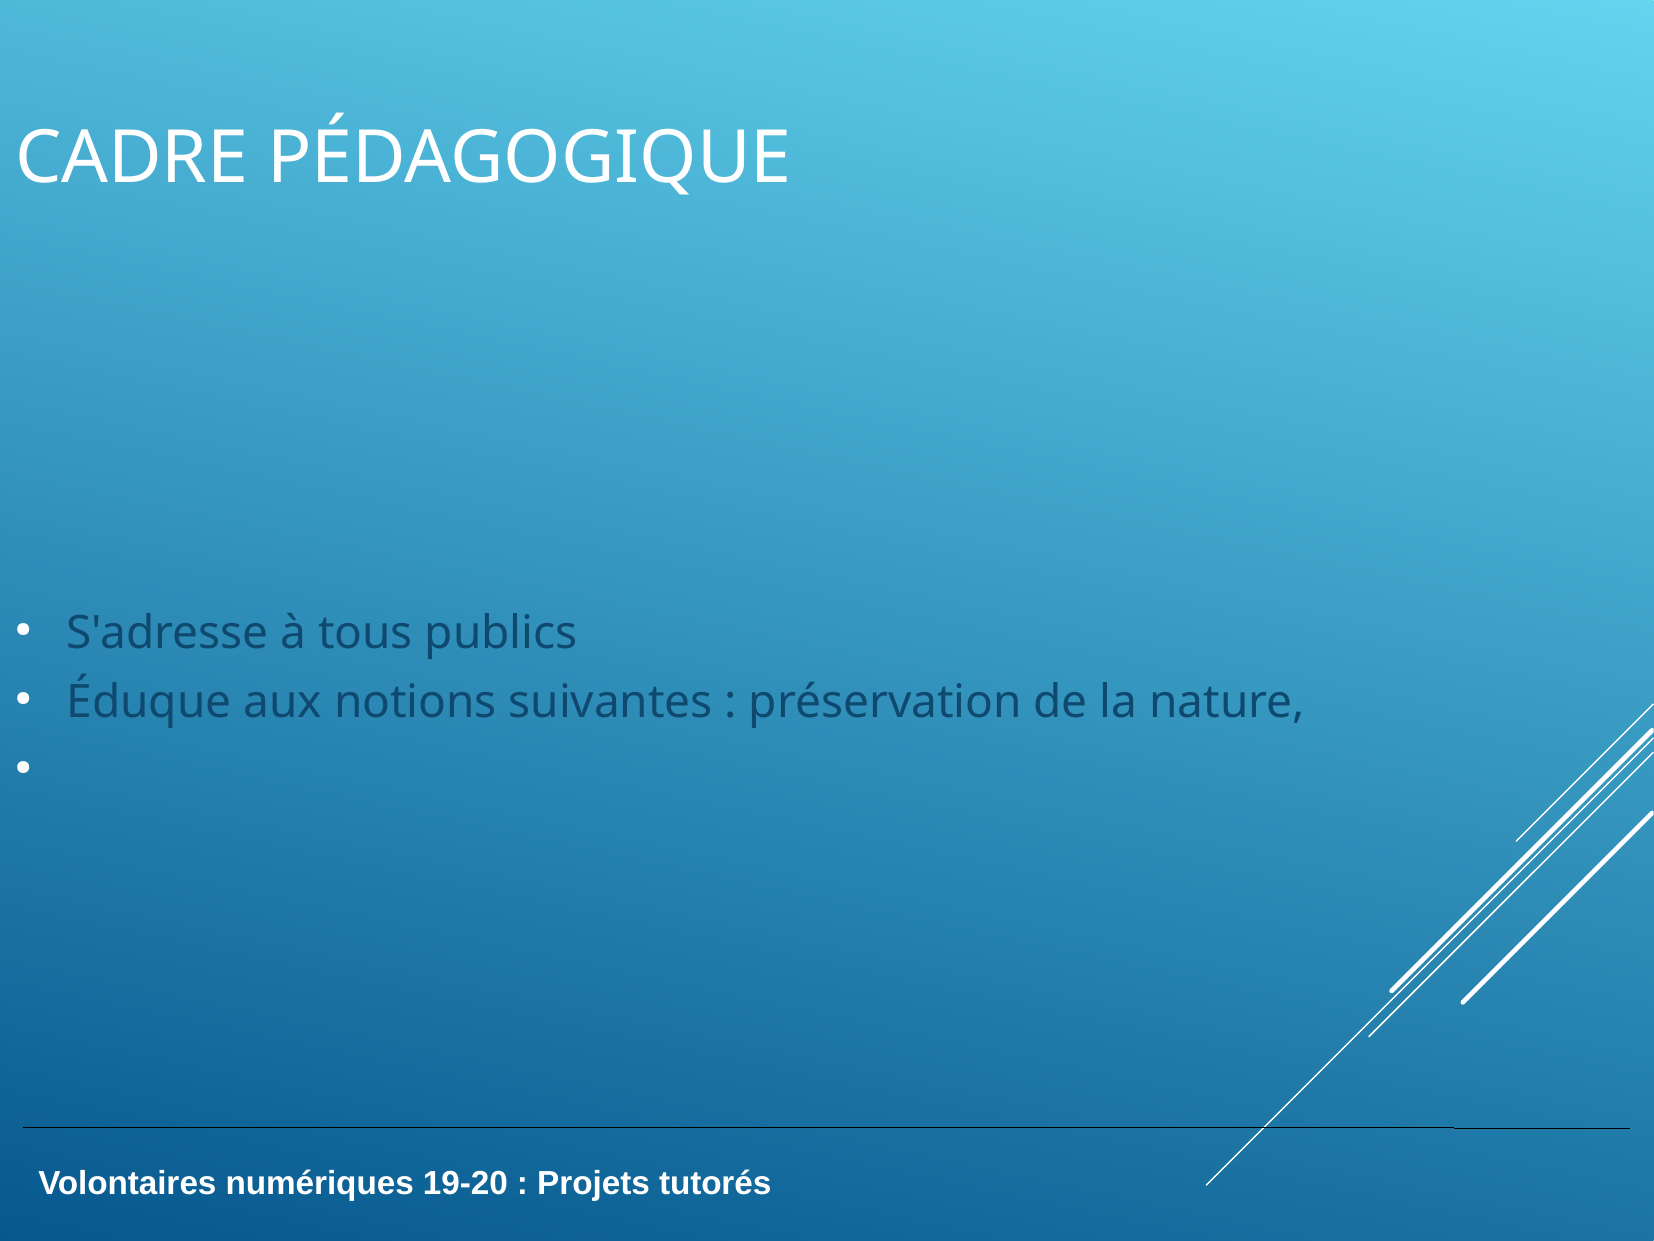

# Cadre pédagogique
S'adresse à tous publics
Éduque aux notions suivantes : préservation de la nature,
Volontaires numériques 19-20 : Projets tutorés